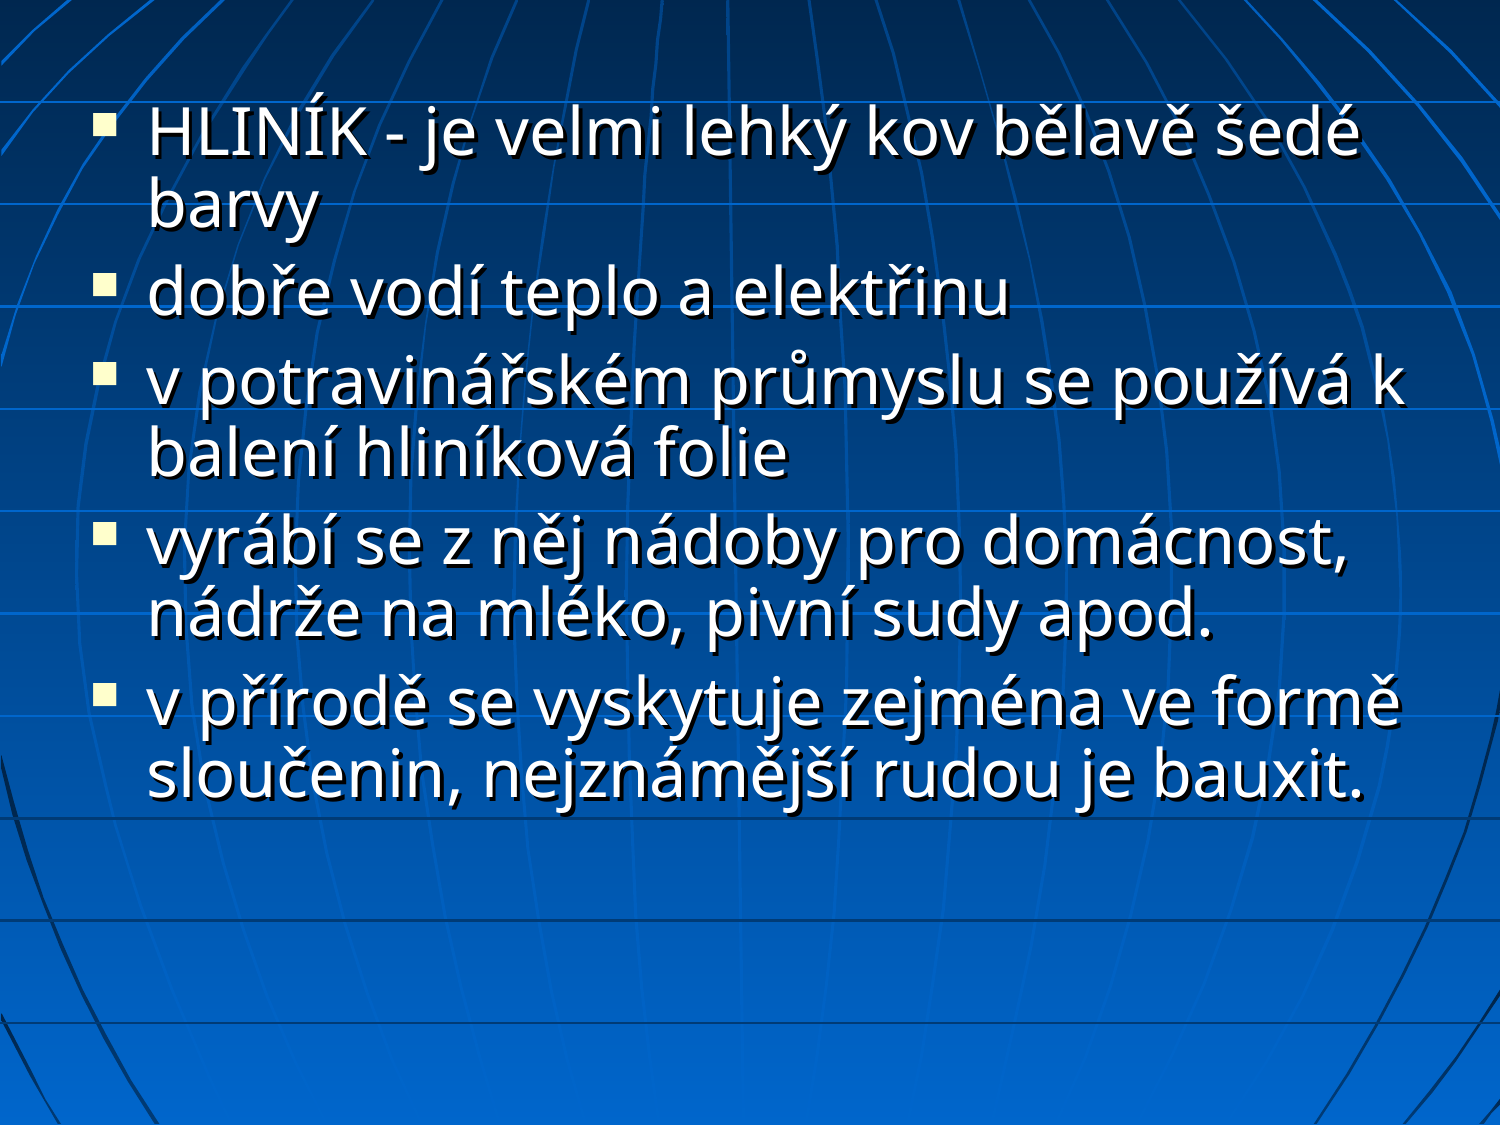

# HLINÍK - je velmi lehký kov bělavě šedé barvy
dobře vodí teplo a elektřinu
v potravinářském průmyslu se používá k balení hliníková folie
vyrábí se z něj nádoby pro domácnost, nádrže na mléko, pivní sudy apod.
v přírodě se vyskytuje zejména ve formě sloučenin, nejznámější rudou je bauxit.